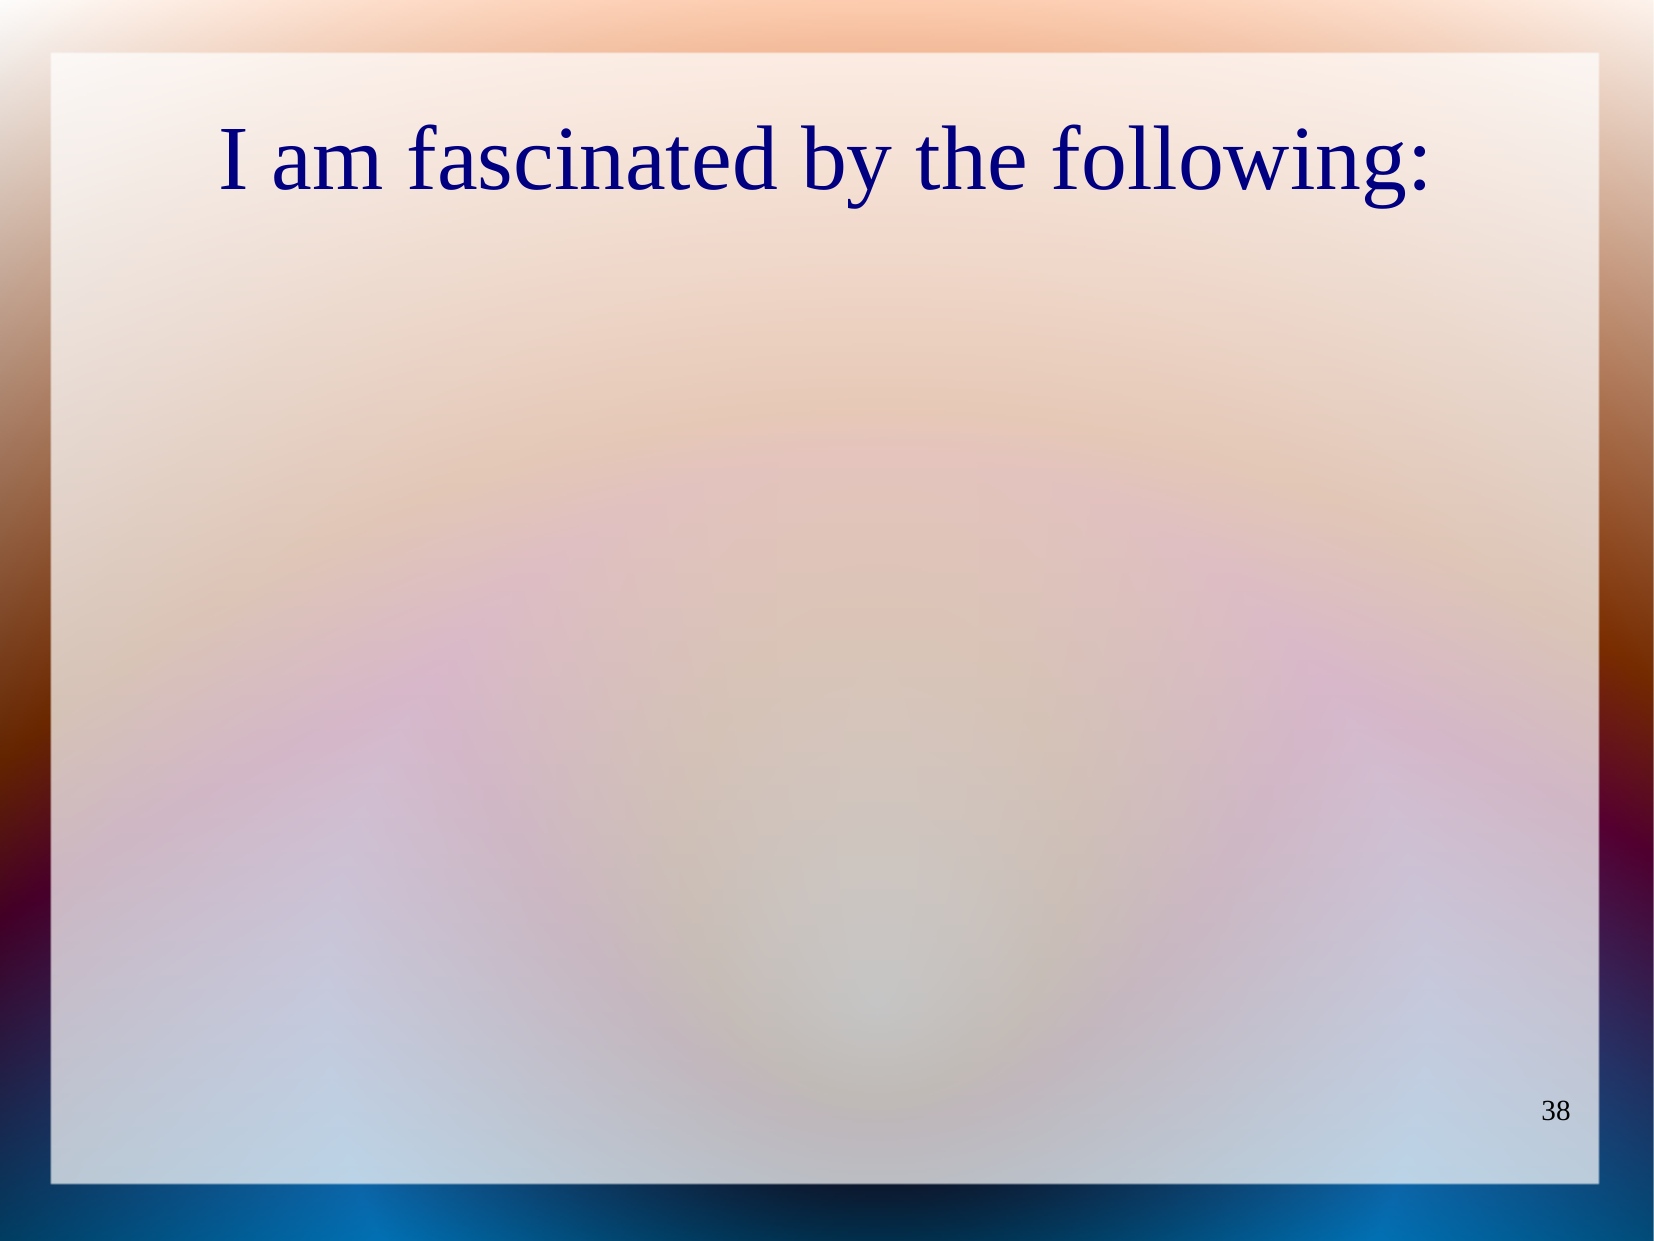

# I am fascinated by the following:
38